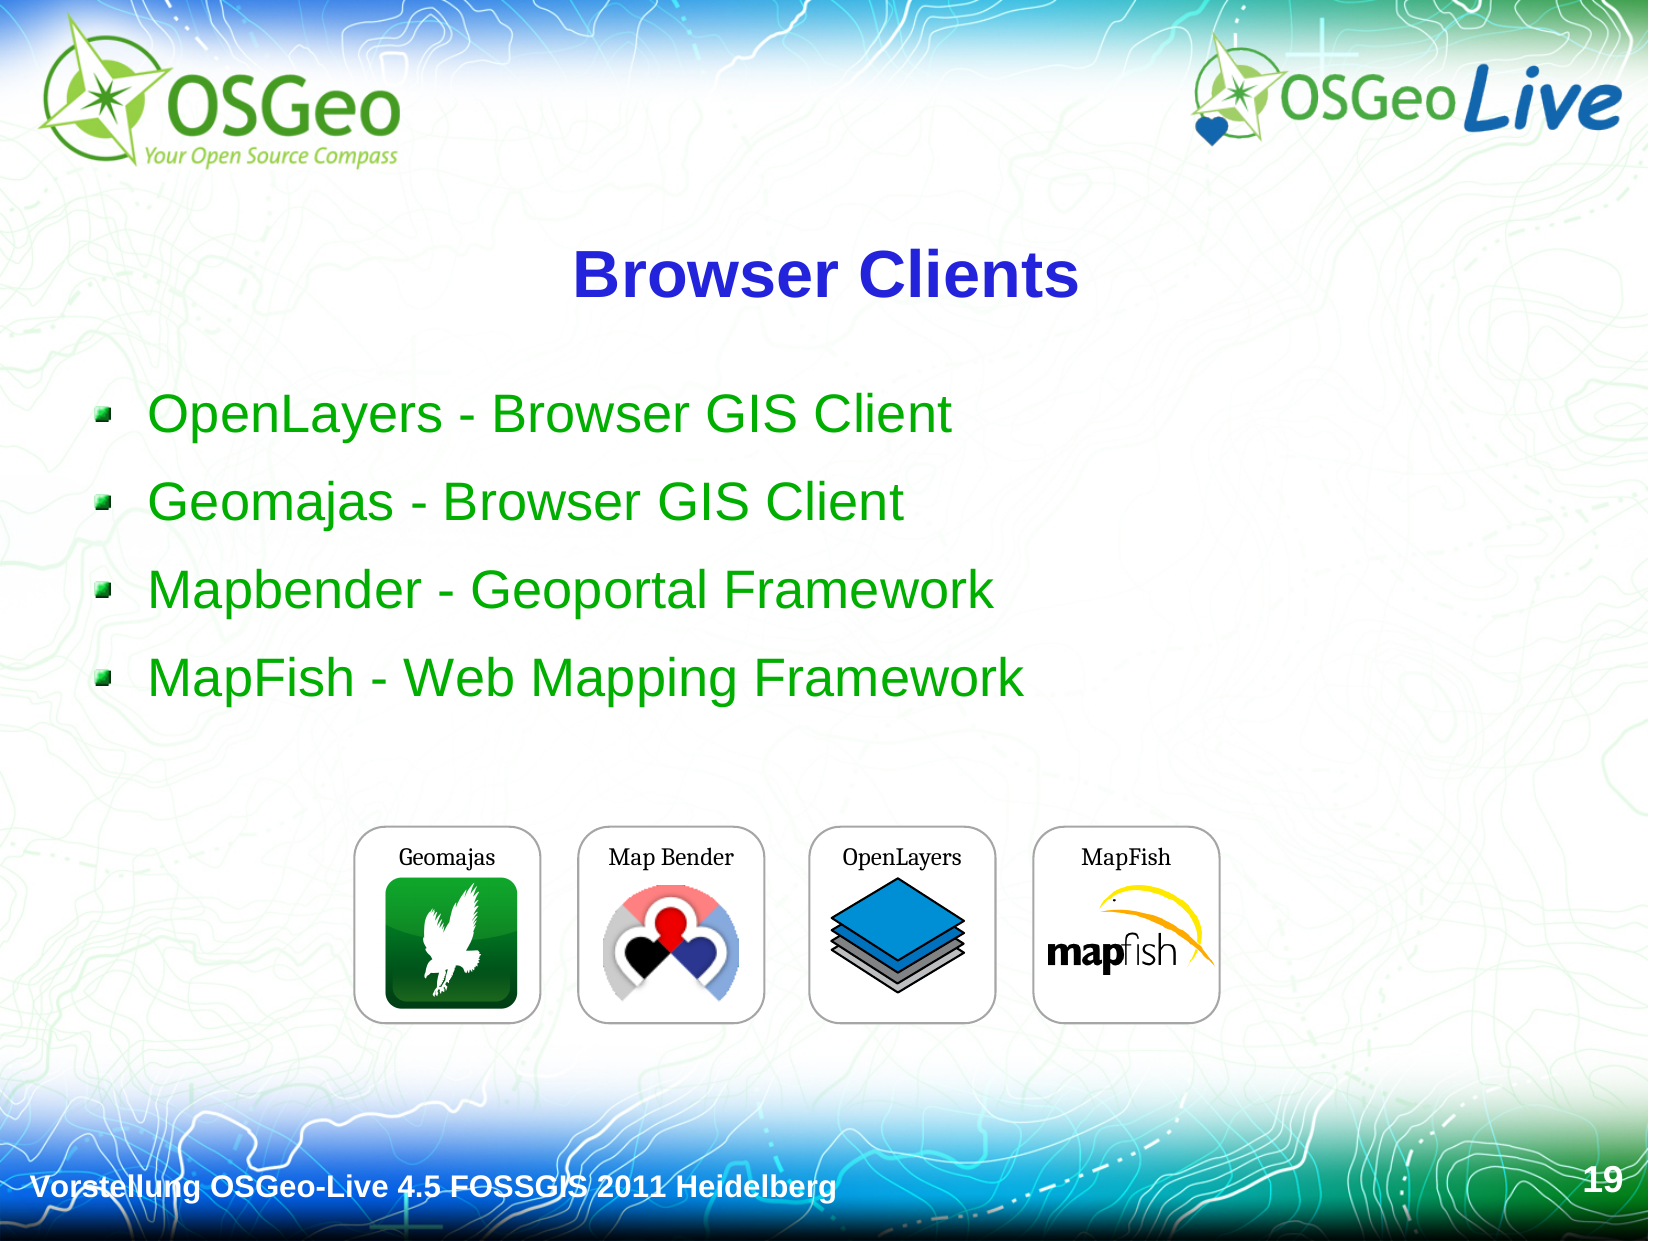

# Browser Clients
OpenLayers - Browser GIS Client
Geomajas - Browser GIS Client
Mapbender - Geoportal Framework
MapFish - Web Mapping Framework
Geomajas
Map Bender
OpenLayers
MapFish